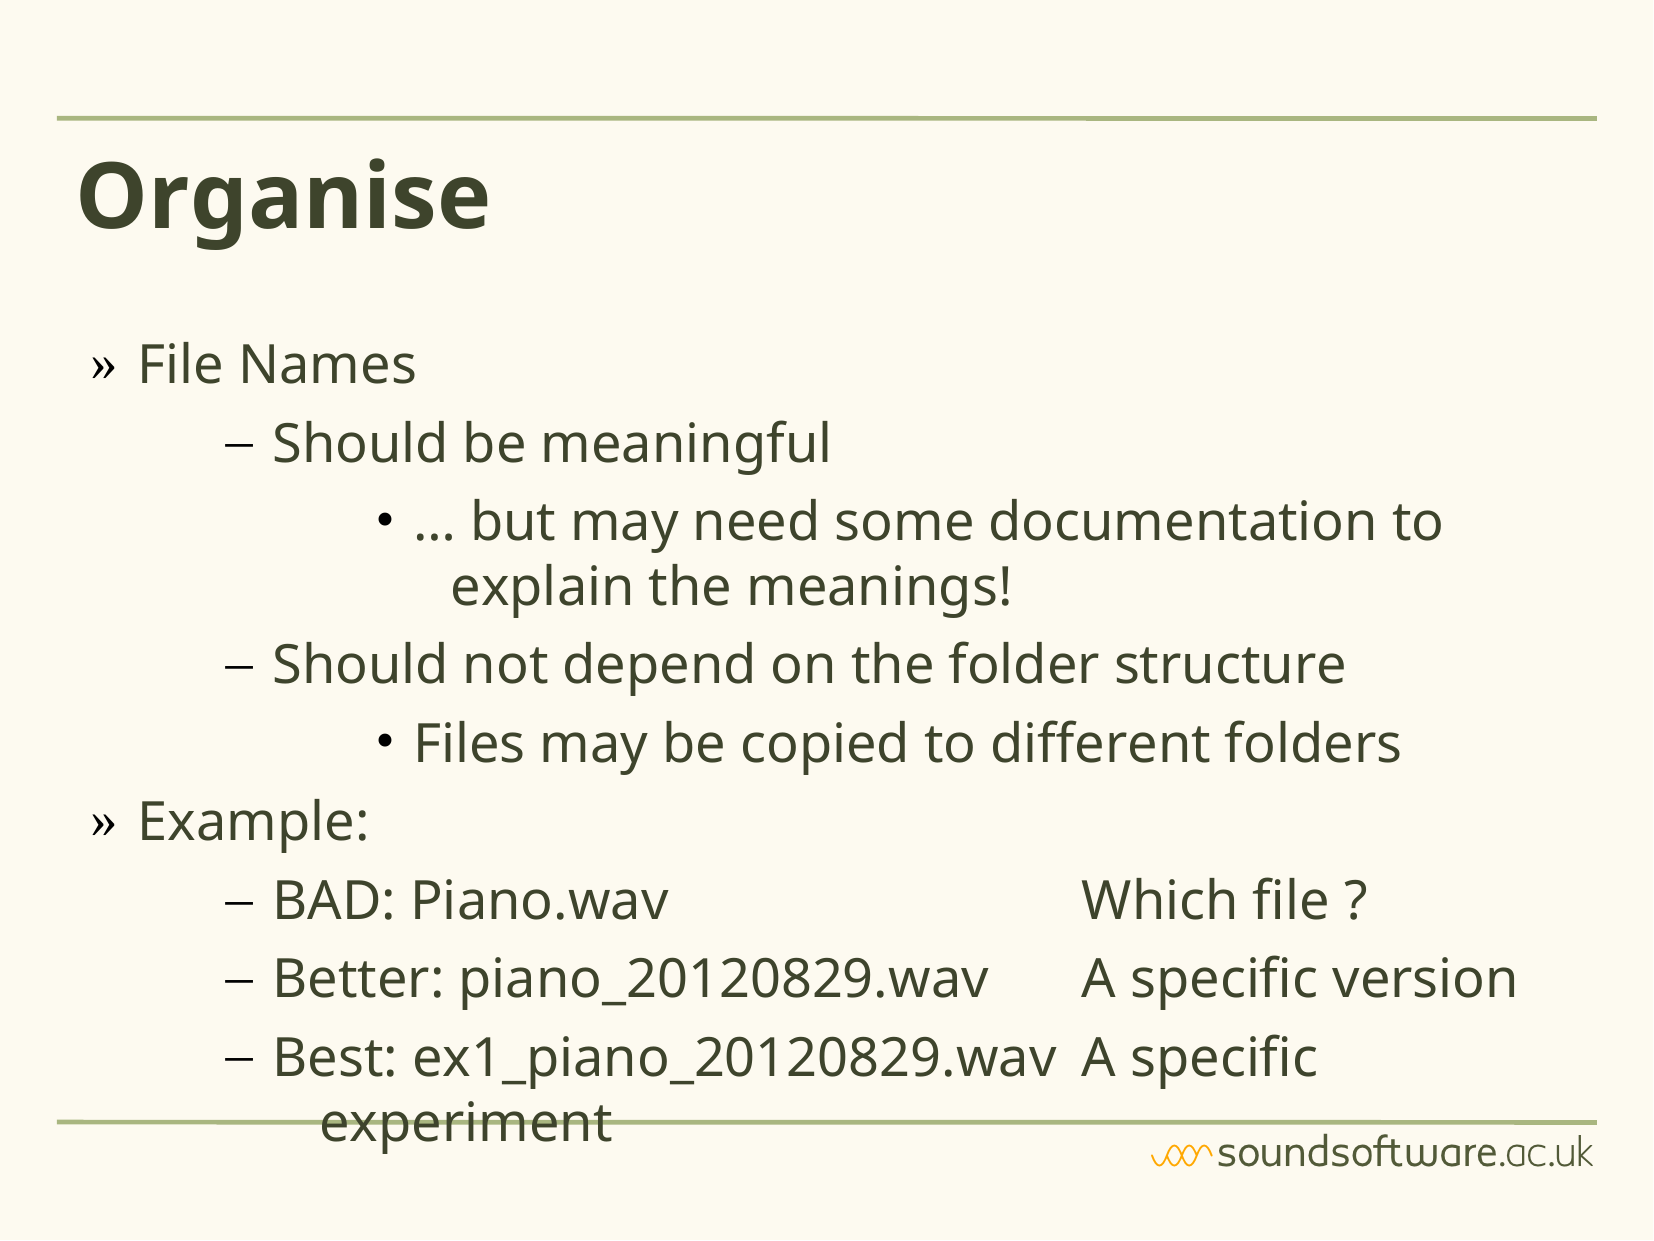

# Organise
File Names
Should be meaningful
… but may need some documentation to explain the meanings!
Should not depend on the folder structure
Files may be copied to different folders
Example:
BAD: Piano.wav						Which file ?
Better: piano_20120829.wav		A specific version
Best: ex1_piano_20120829.wav	A specific experiment